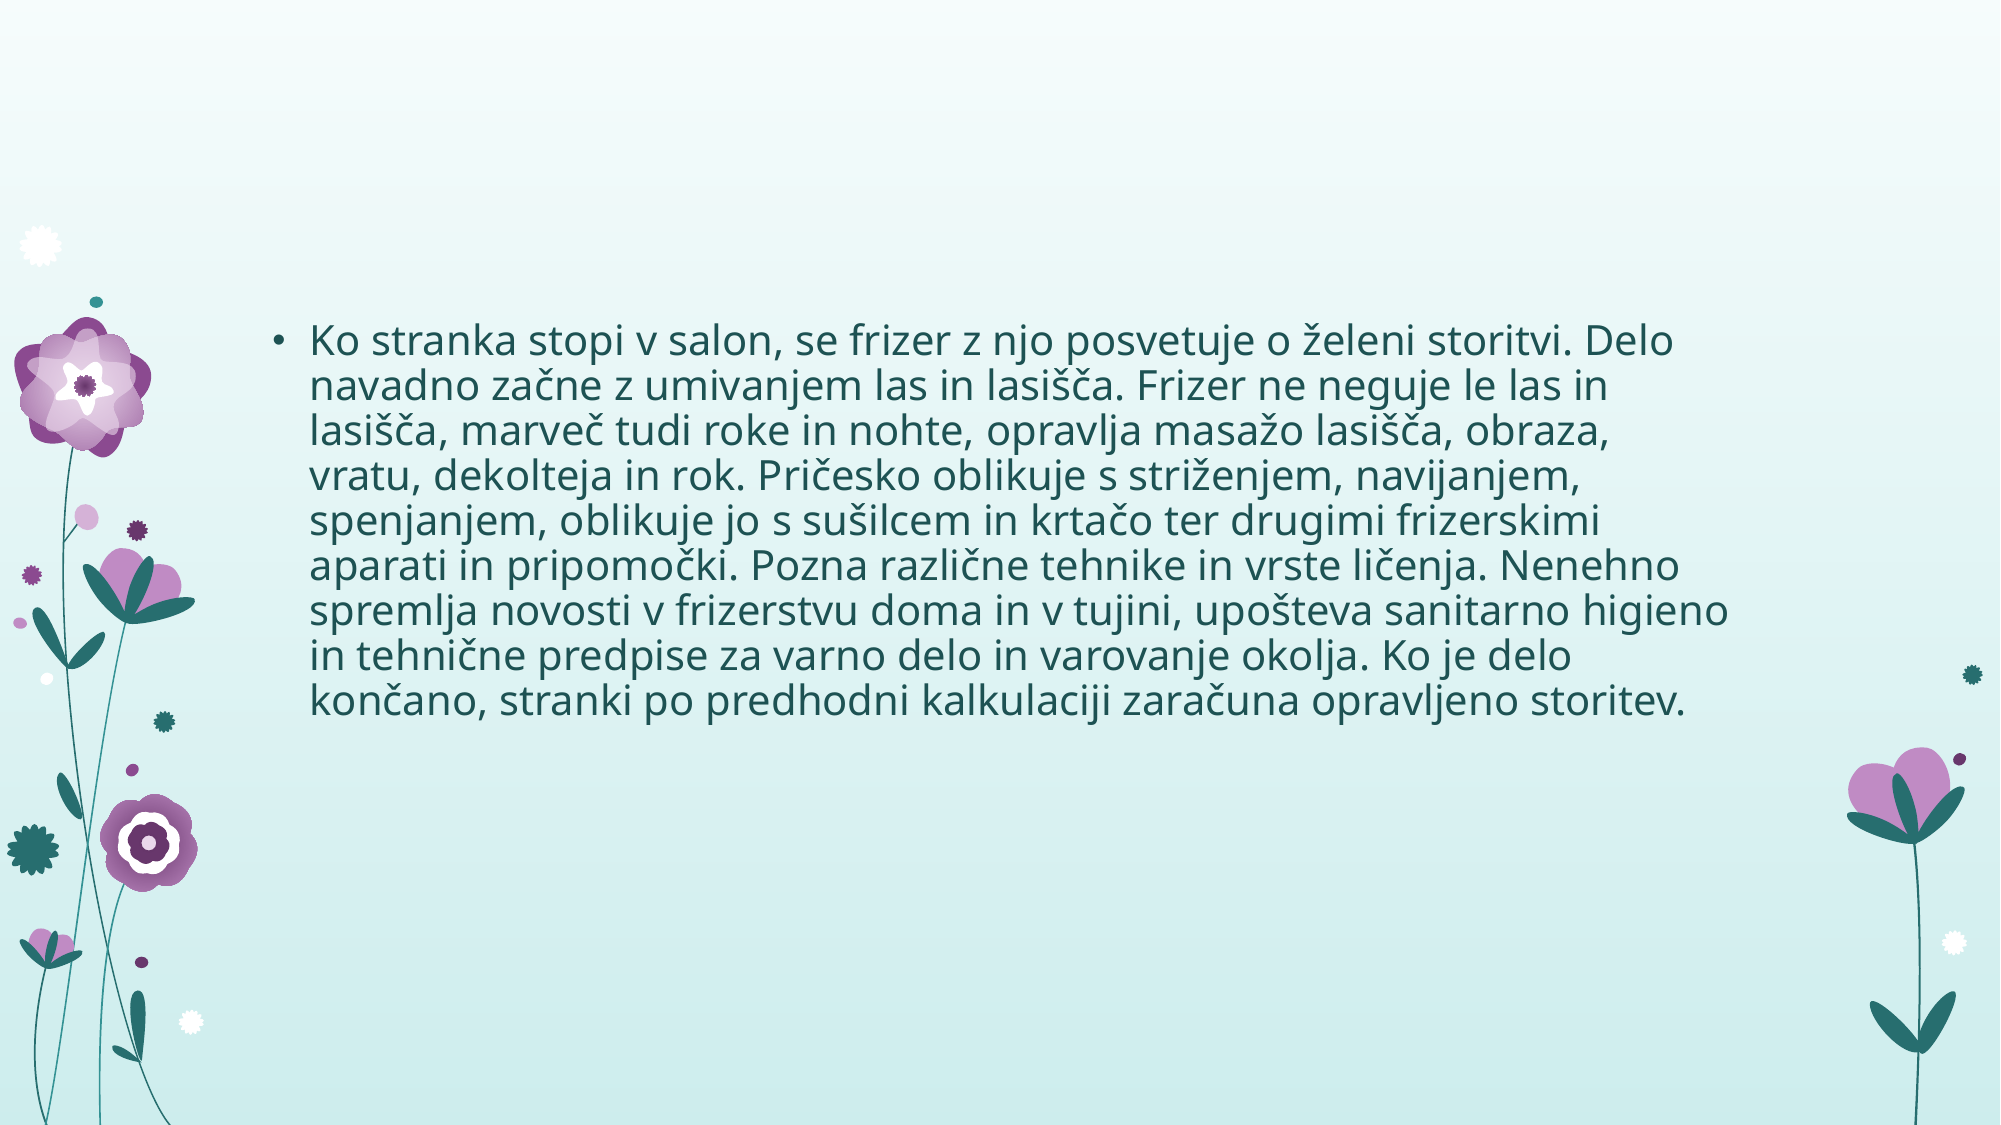

#
Ko stranka stopi v salon, se frizer z njo posvetuje o želeni storitvi. Delo navadno začne z umivanjem las in lasišča. Frizer ne neguje le las in lasišča, marveč tudi roke in nohte, opravlja masažo lasišča, obraza, vratu, dekolteja in rok. Pričesko oblikuje s striženjem, navijanjem, spenjanjem, oblikuje jo s sušilcem in krtačo ter drugimi frizerskimi aparati in pripomočki. Pozna različne tehnike in vrste ličenja. Nenehno spremlja novosti v frizerstvu doma in v tujini, upošteva sanitarno higieno in tehnične predpise za varno delo in varovanje okolja. Ko je delo končano, stranki po predhodni kalkulaciji zaračuna opravljeno storitev.